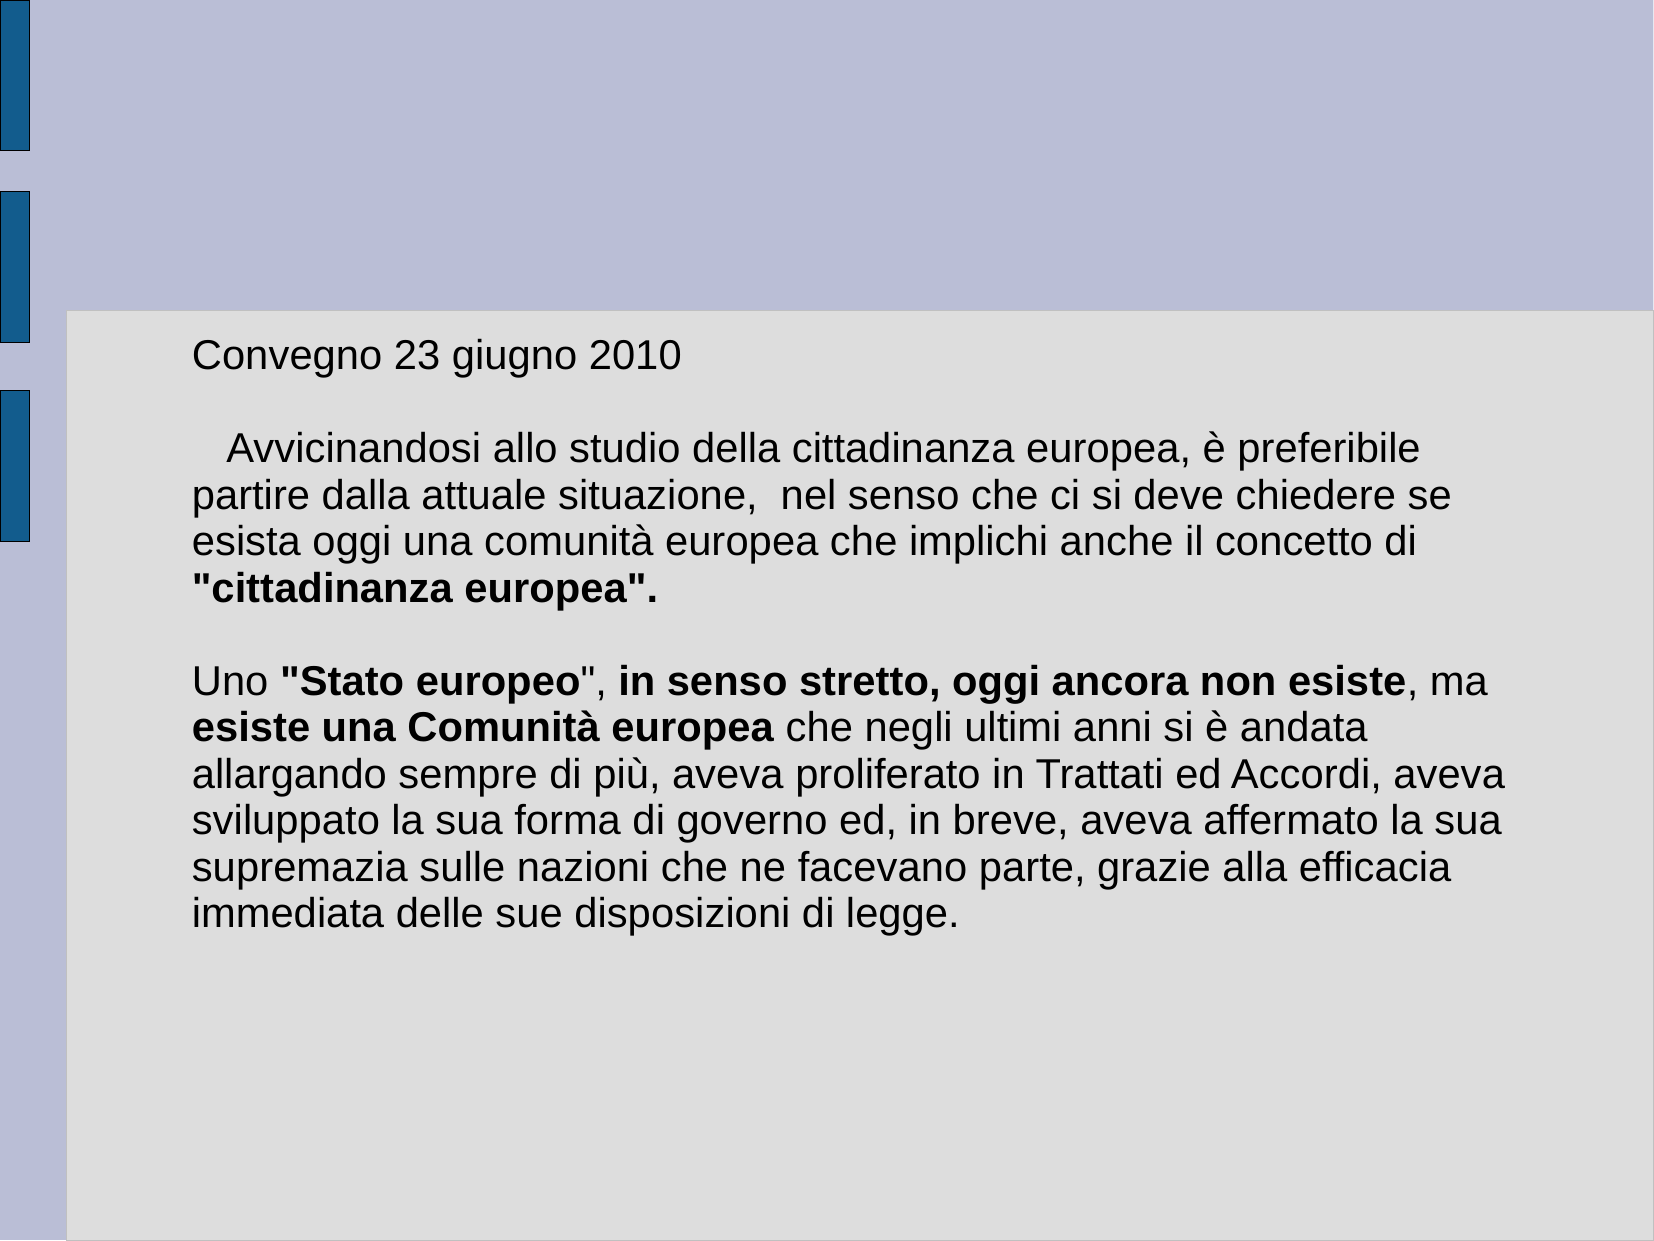

Convegno 23 giugno 2010
 Avvicinandosi allo studio della cittadinanza europea, è preferibile partire dalla attuale situazione, nel senso che ci si deve chiedere se esista oggi una comunità europea che implichi anche il concetto di "cittadinanza europea".
Uno "Stato europeo", in senso stretto, oggi ancora non esiste, ma esiste una Comunità europea che negli ultimi anni si è andata allargando sempre di più, aveva proliferato in Trattati ed Accordi, aveva sviluppato la sua forma di governo ed, in breve, aveva affermato la sua supremazia sulle nazioni che ne facevano parte, grazie alla efficacia immediata delle sue disposizioni di legge.